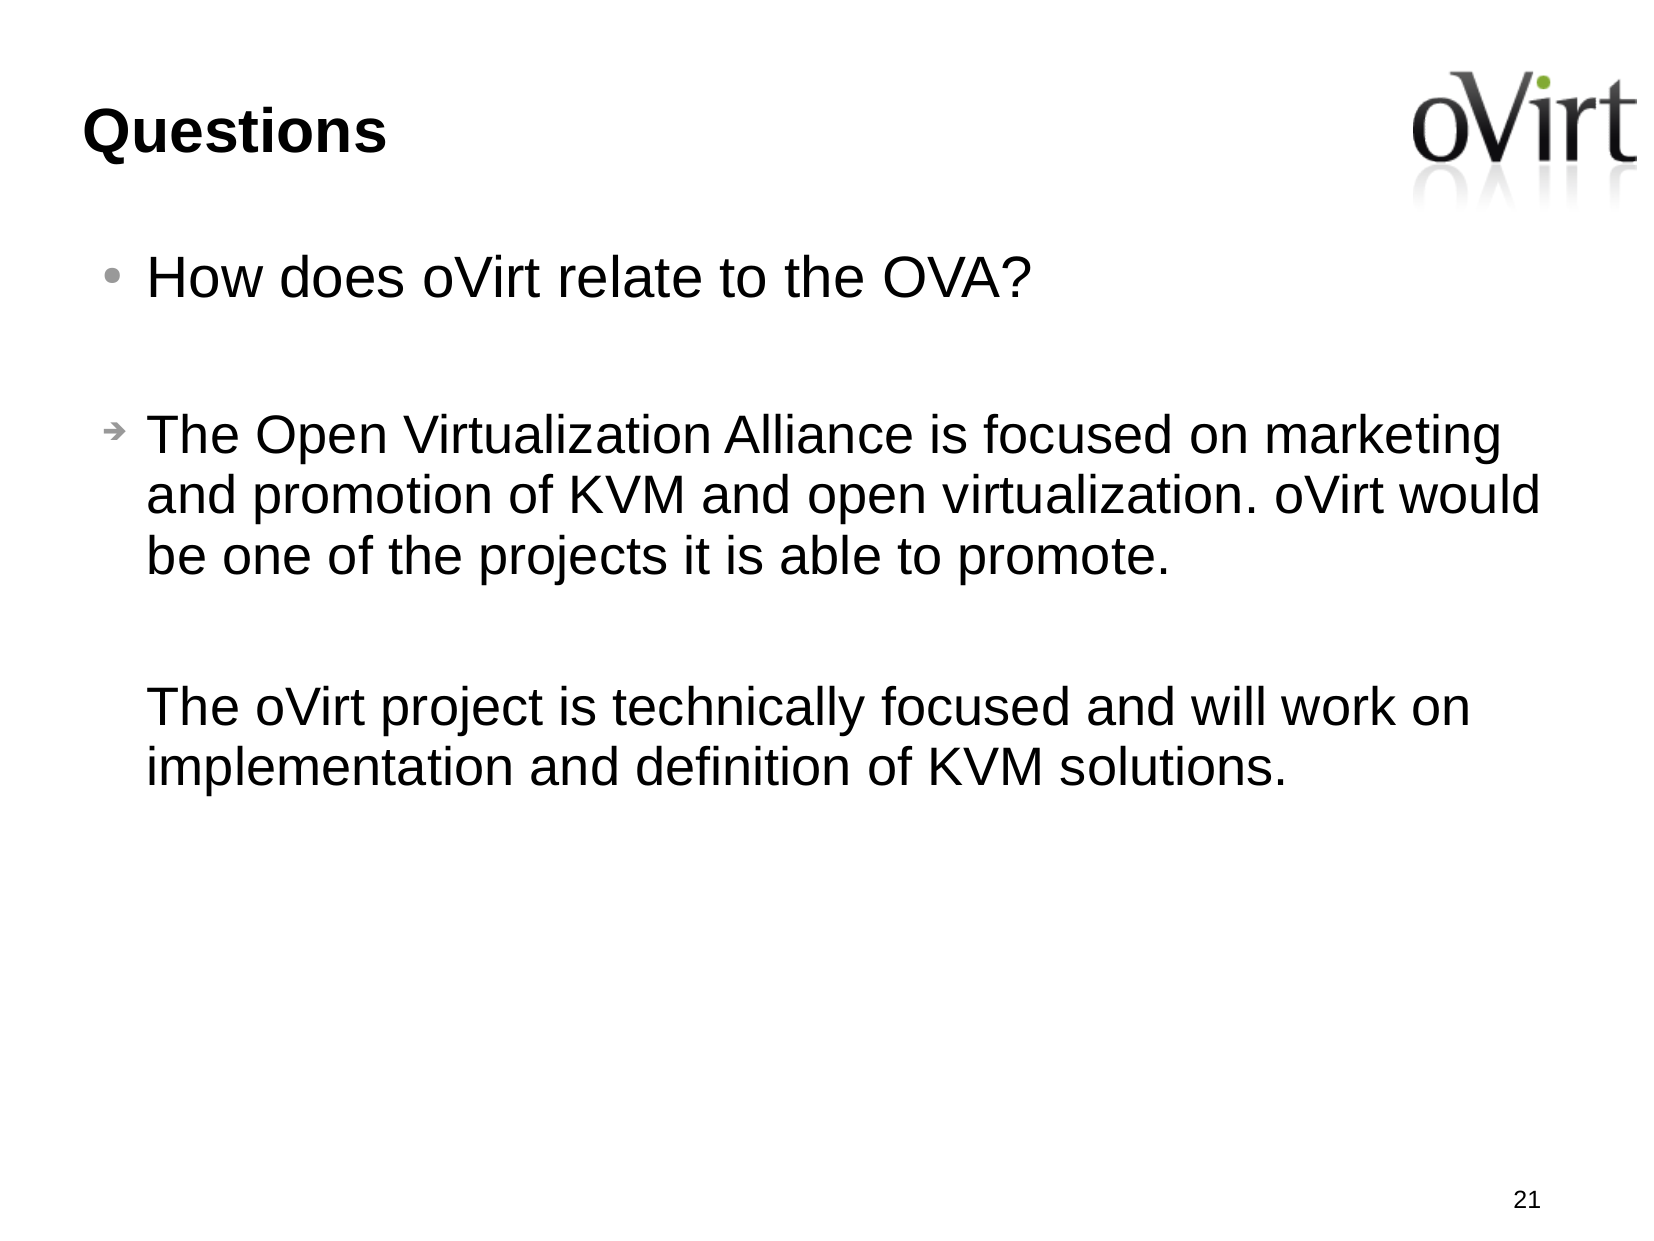

# Questions
How does oVirt relate to the OVA?
The Open Virtualization Alliance is focused on marketing and promotion of KVM and open virtualization. oVirt would be one of the projects it is able to promote.
The oVirt project is technically focused and will work on implementation and definition of KVM solutions.